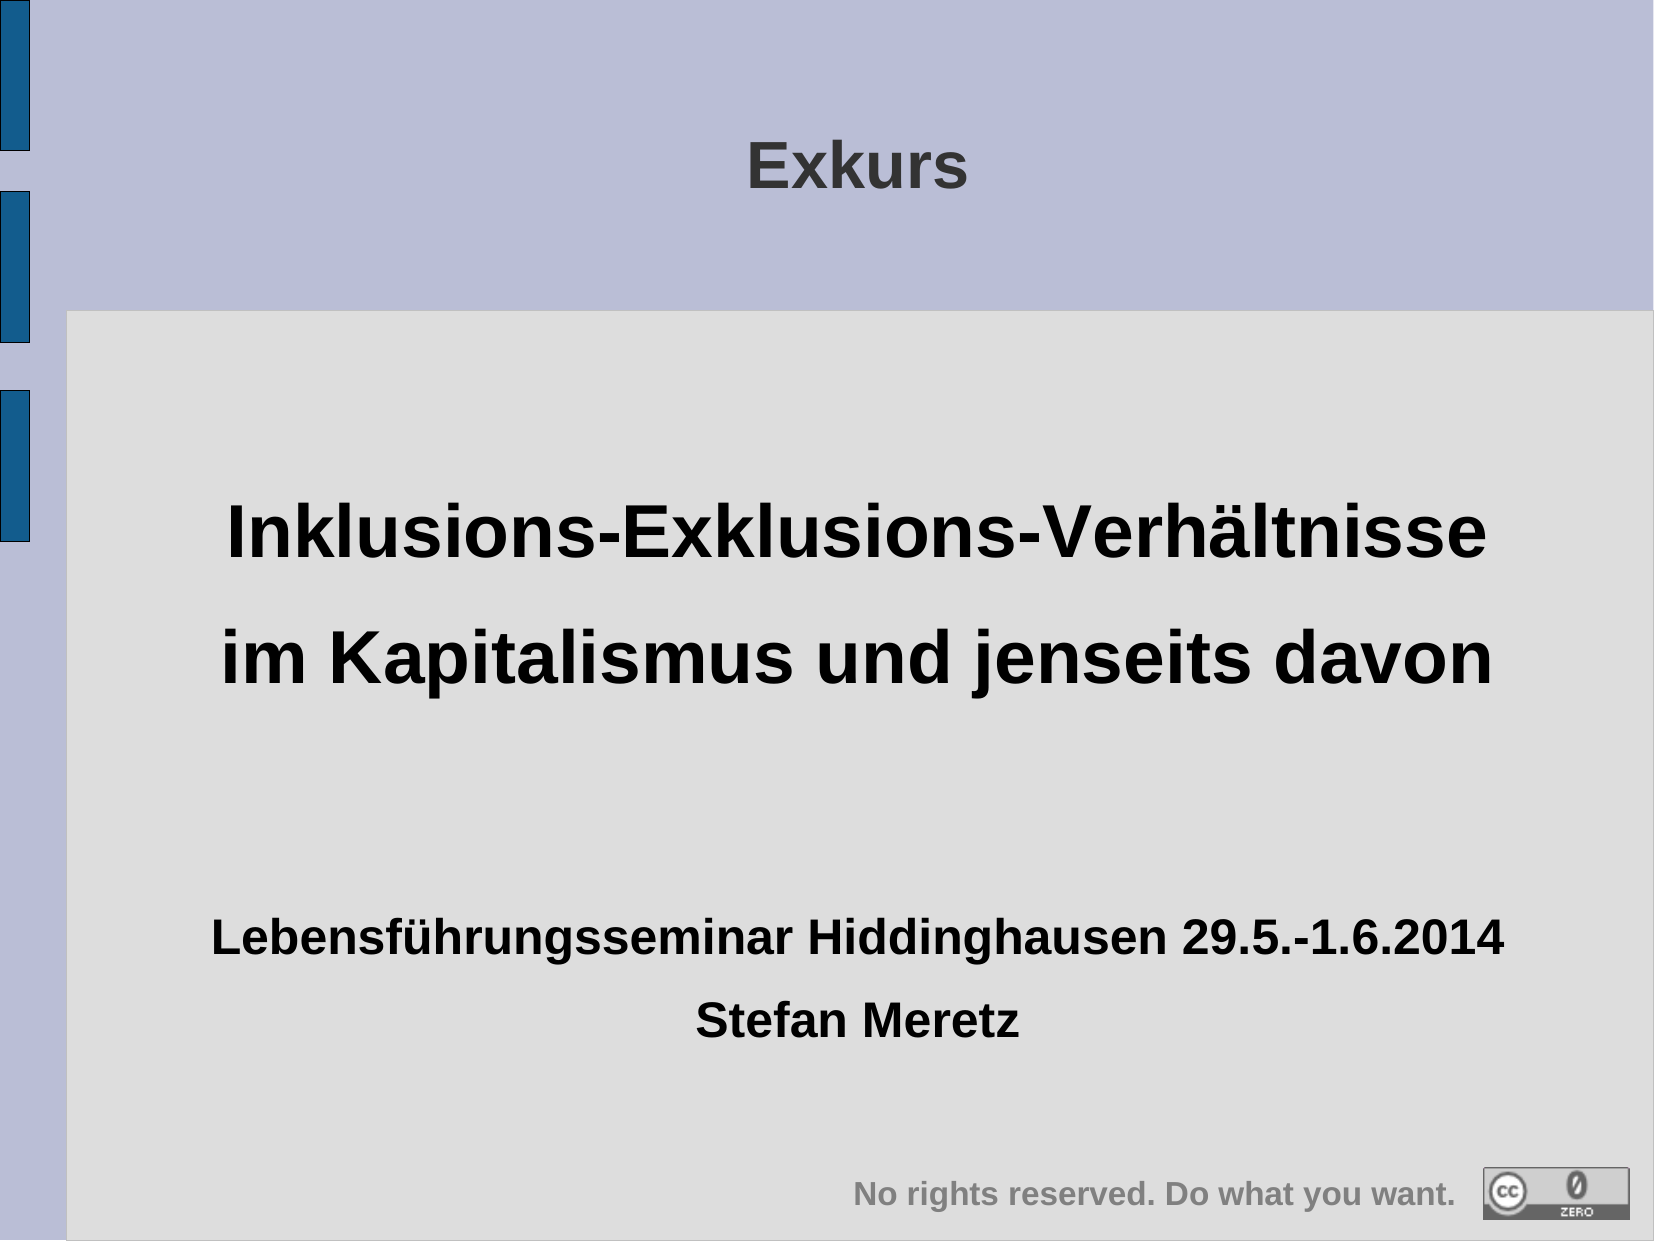

Exkurs
# Inklusions-Exklusions-Verhältnisse
im Kapitalismus und jenseits davon
Lebensführungsseminar Hiddinghausen 29.5.-1.6.2014
Stefan Meretz
No rights reserved. Do what you want.